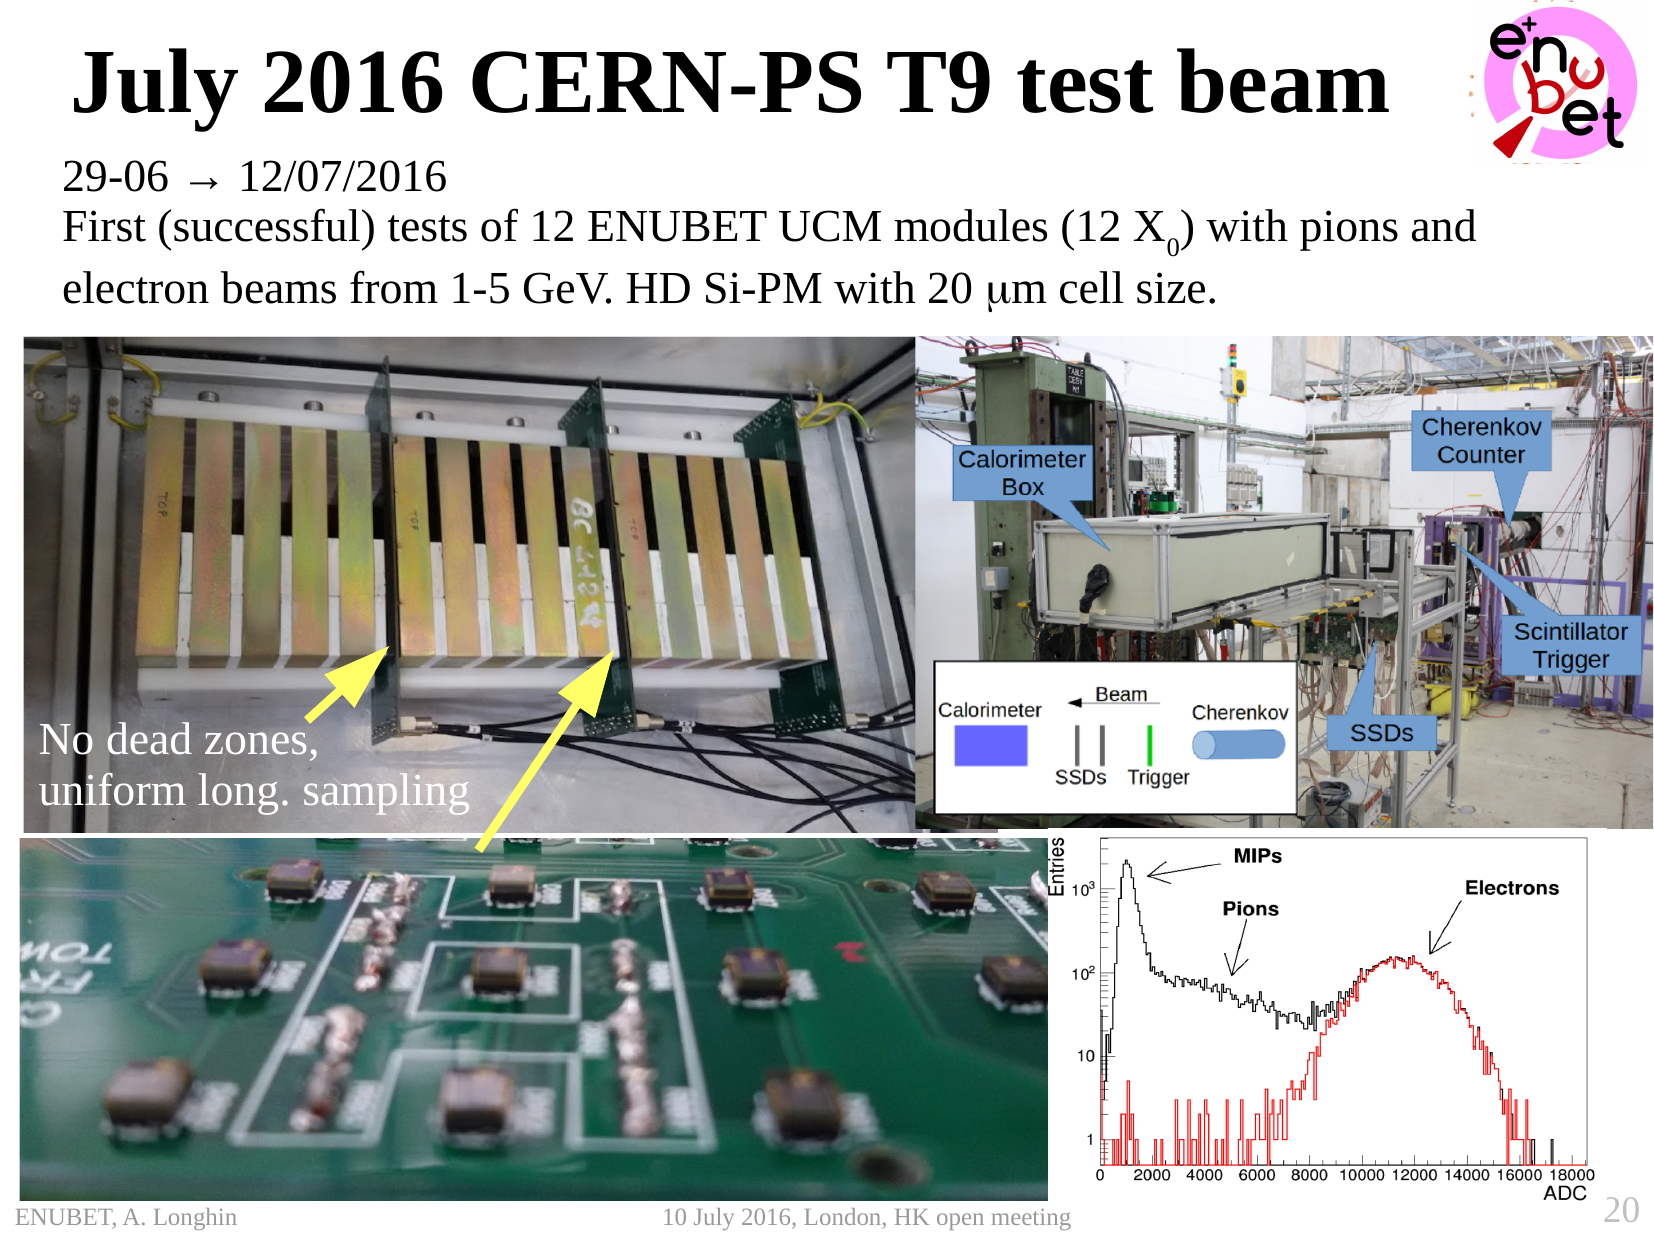

# July 2016 CERN-PS T9 test beam
29-06 → 12/07/2016
First (successful) tests of 12 ENUBET UCM modules (12 X0) with pions and electron beams from 1-5 GeV. HD Si-PM with 20 mm cell size.
No dead zones,
uniform long. sampling